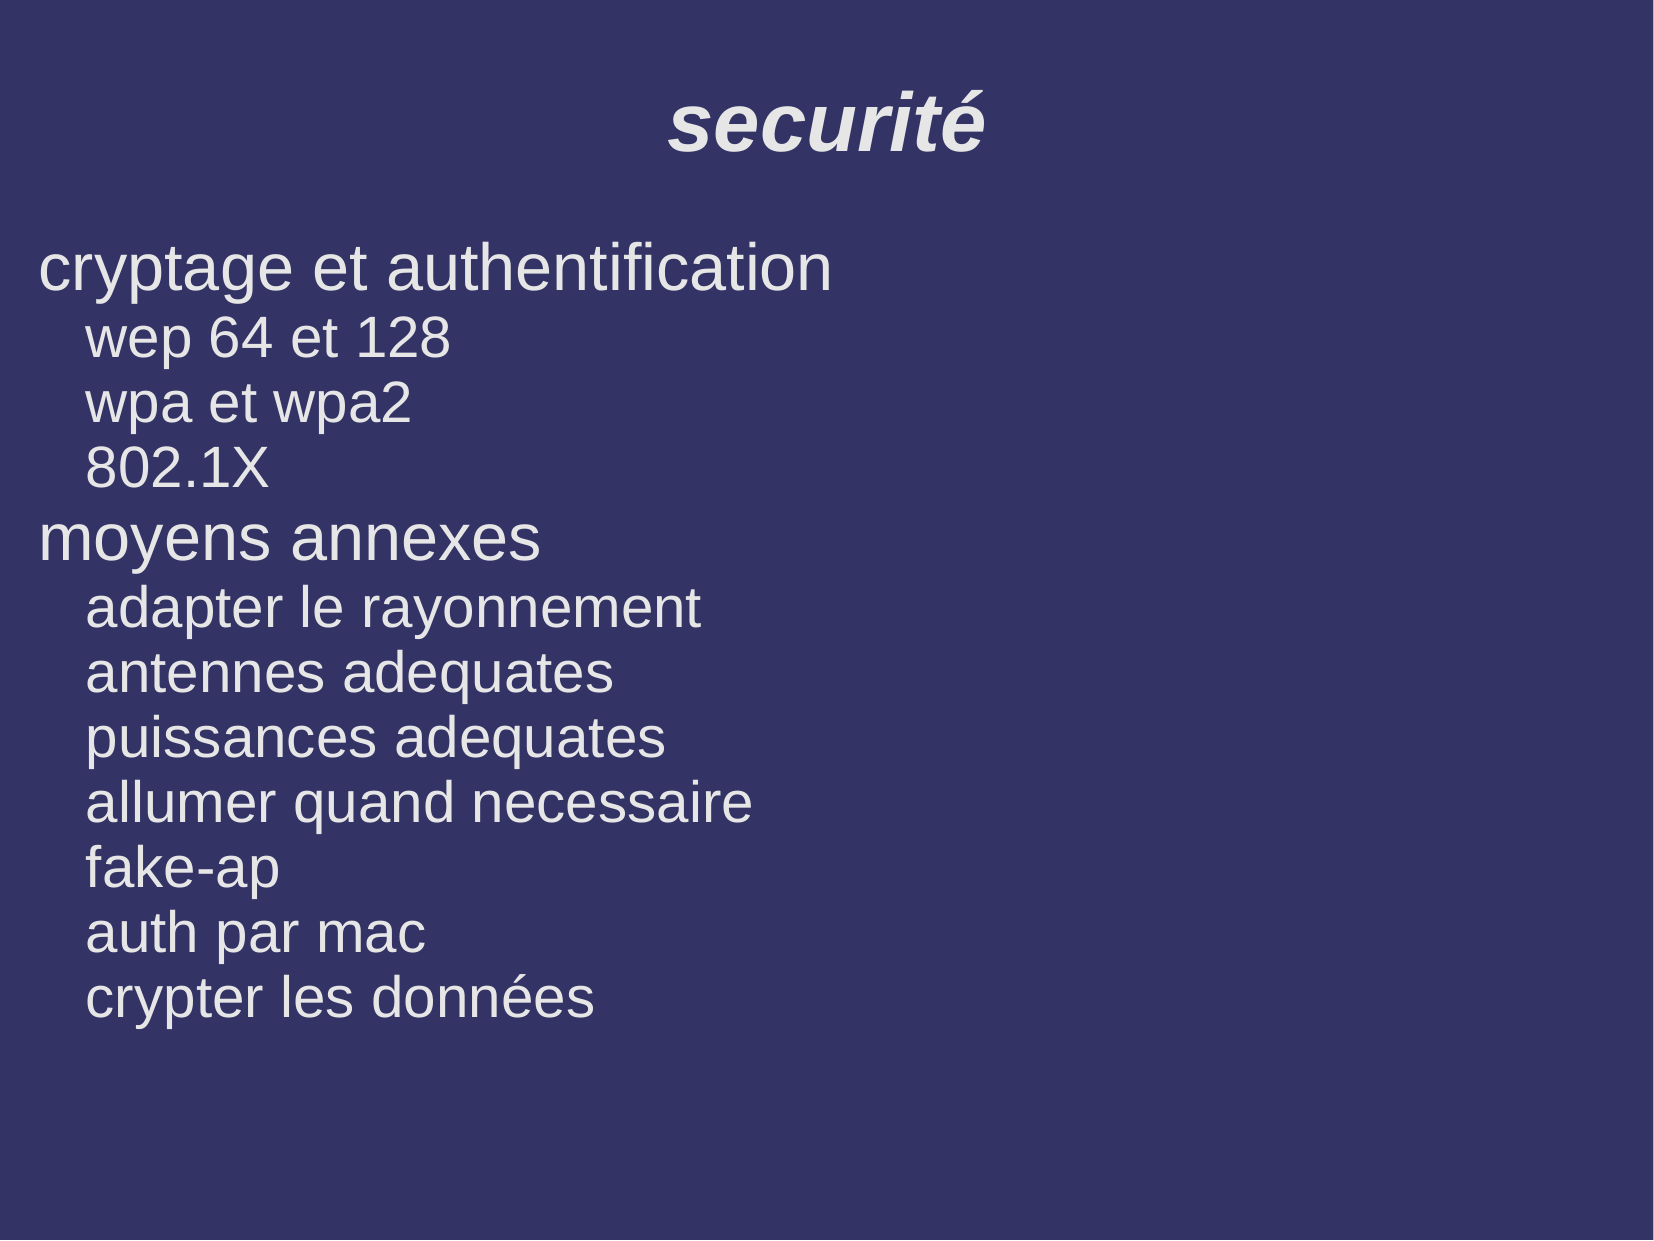

# securité
cryptage et authentification
wep 64 et 128
wpa et wpa2
802.1X
moyens annexes
adapter le rayonnement
antennes adequates
puissances adequates
allumer quand necessaire
fake-ap
auth par mac
crypter les données